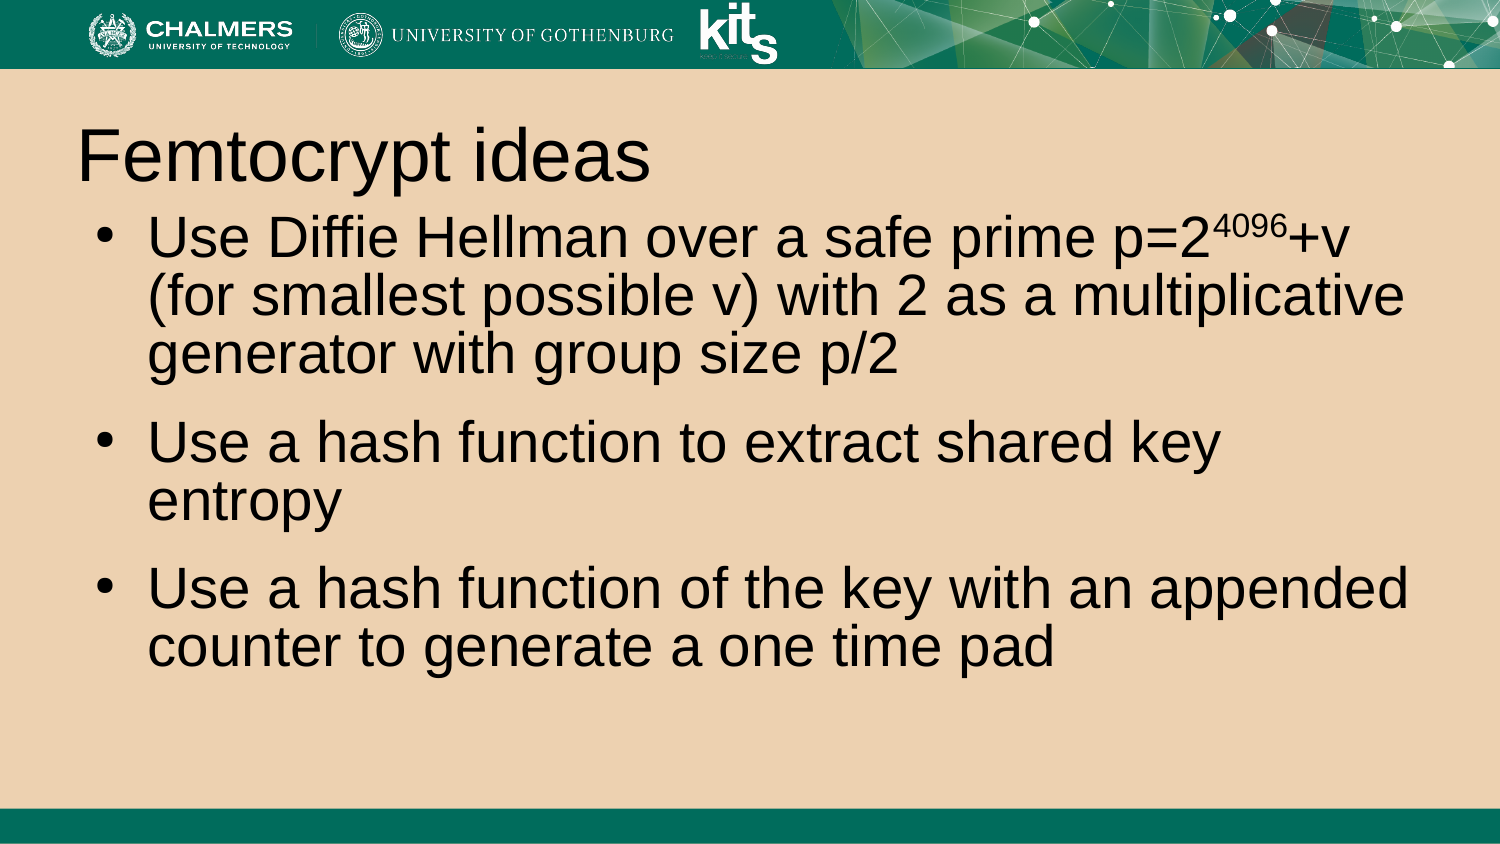

# Femtocrypt ideas
Use Diffie Hellman over a safe prime p=24096+v (for smallest possible v) with 2 as a multiplicative generator with group size p/2
Use a hash function to extract shared key entropy
Use a hash function of the key with an appended counter to generate a one time pad